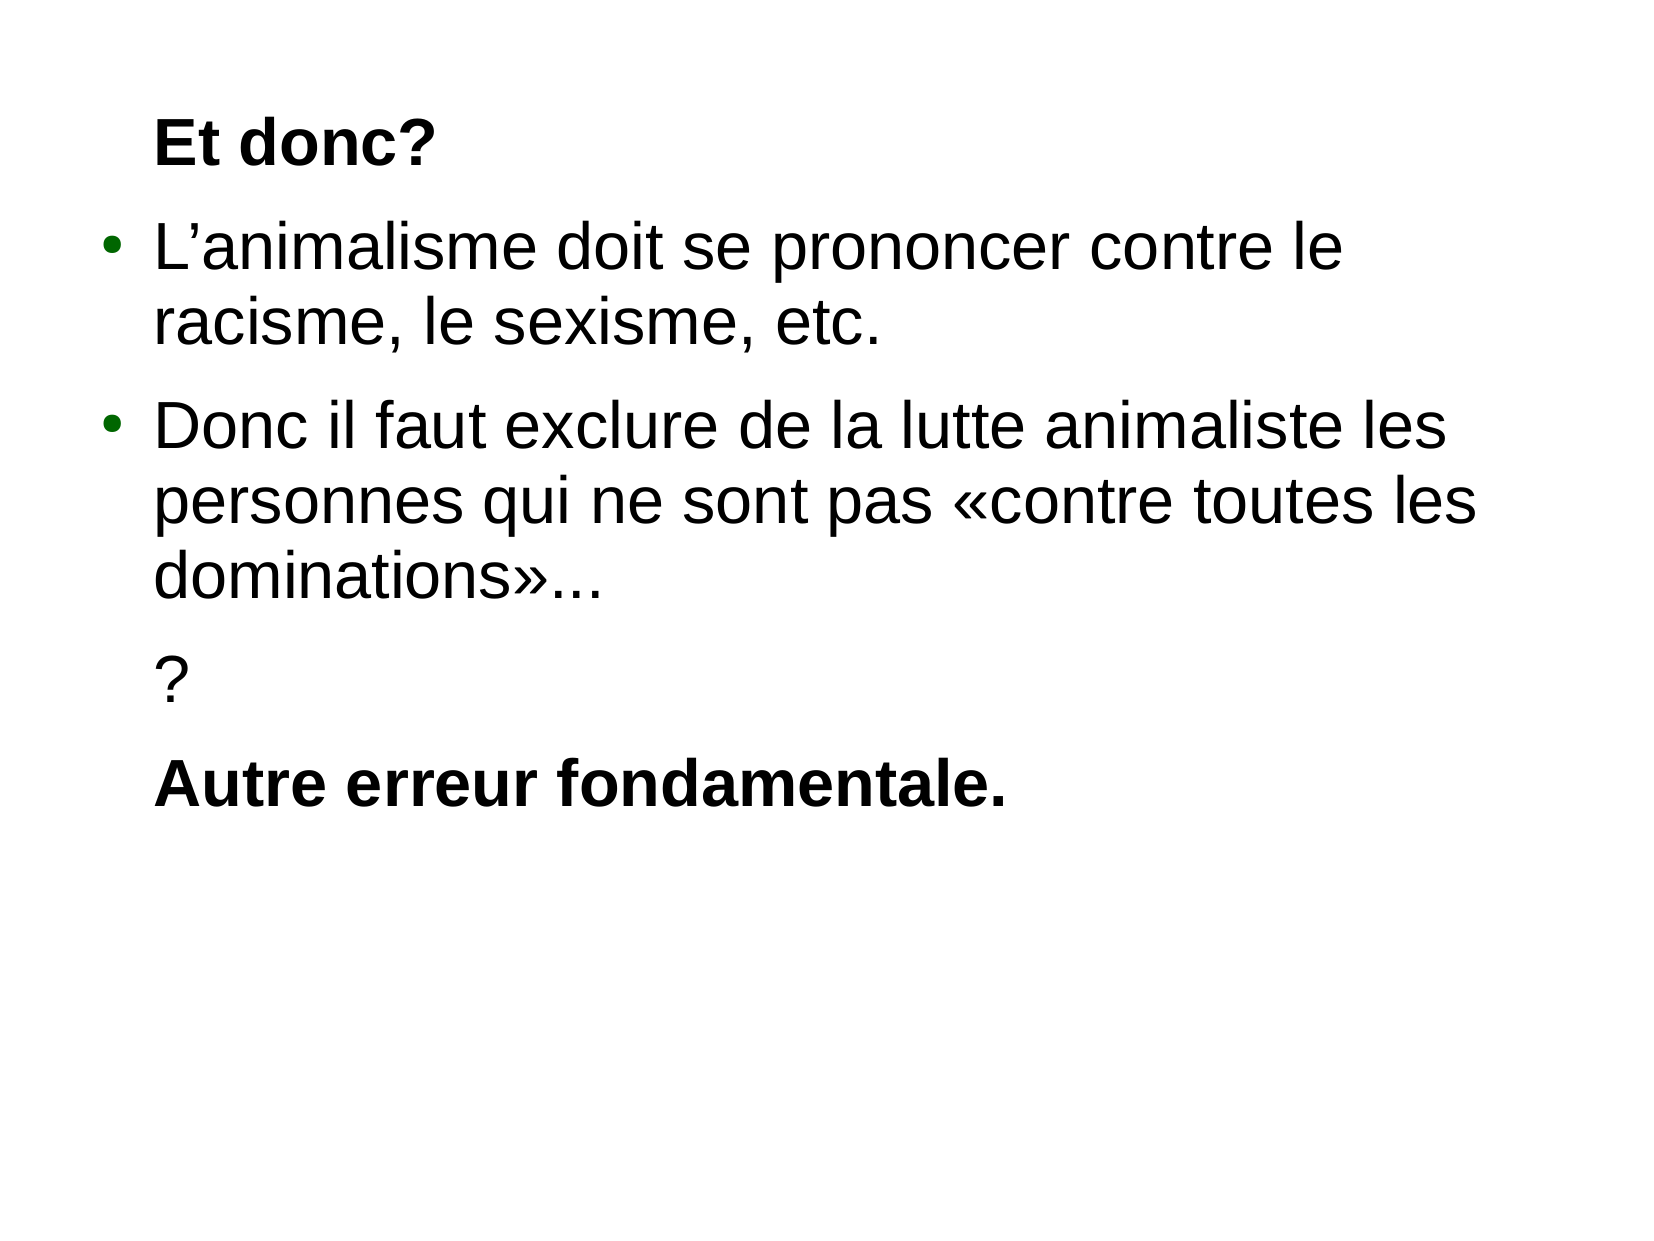

# Et donc?
L’animalisme doit se prononcer contre le racisme, le sexisme, etc.
Donc il faut exclure de la lutte animaliste les personnes qui ne sont pas «contre toutes les dominations»...
?
Autre erreur fondamentale.